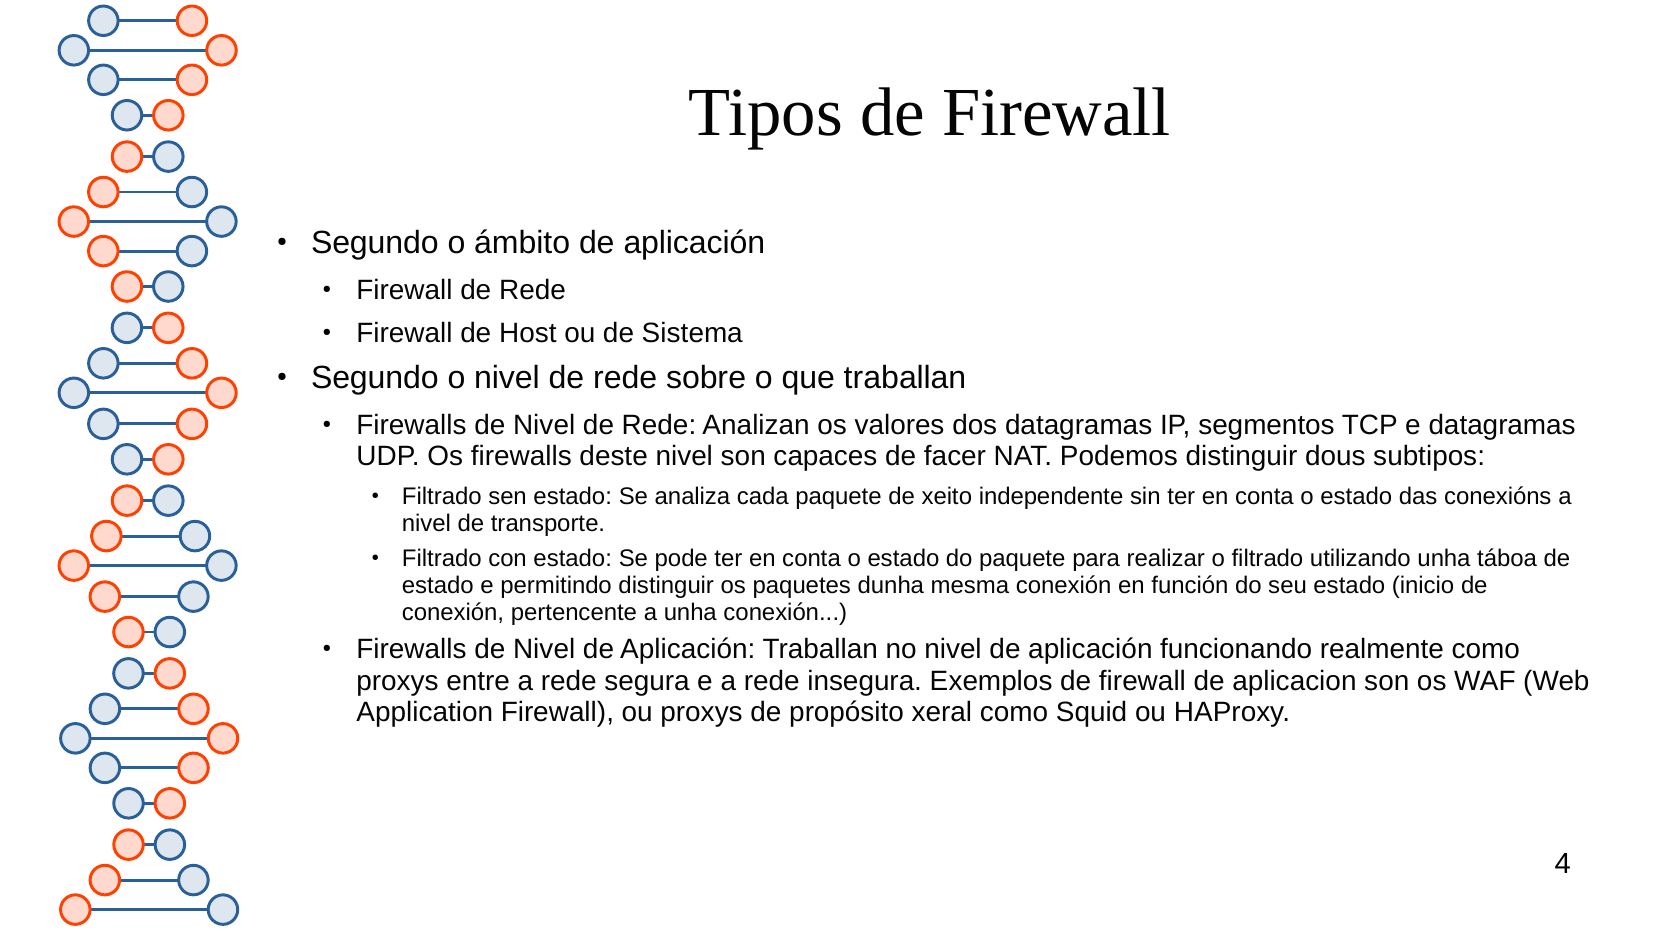

# Tipos de Firewall
Segundo o ámbito de aplicación
Firewall de Rede
Firewall de Host ou de Sistema
Segundo o nivel de rede sobre o que traballan
Firewalls de Nivel de Rede: Analizan os valores dos datagramas IP, segmentos TCP e datagramas UDP. Os firewalls deste nivel son capaces de facer NAT. Podemos distinguir dous subtipos:
Filtrado sen estado: Se analiza cada paquete de xeito independente sin ter en conta o estado das conexións a nivel de transporte.
Filtrado con estado: Se pode ter en conta o estado do paquete para realizar o filtrado utilizando unha táboa de estado e permitindo distinguir os paquetes dunha mesma conexión en función do seu estado (inicio de conexión, pertencente a unha conexión...)
Firewalls de Nivel de Aplicación: Traballan no nivel de aplicación funcionando realmente como proxys entre a rede segura e a rede insegura. Exemplos de firewall de aplicacion son os WAF (Web Application Firewall), ou proxys de propósito xeral como Squid ou HAProxy.
4